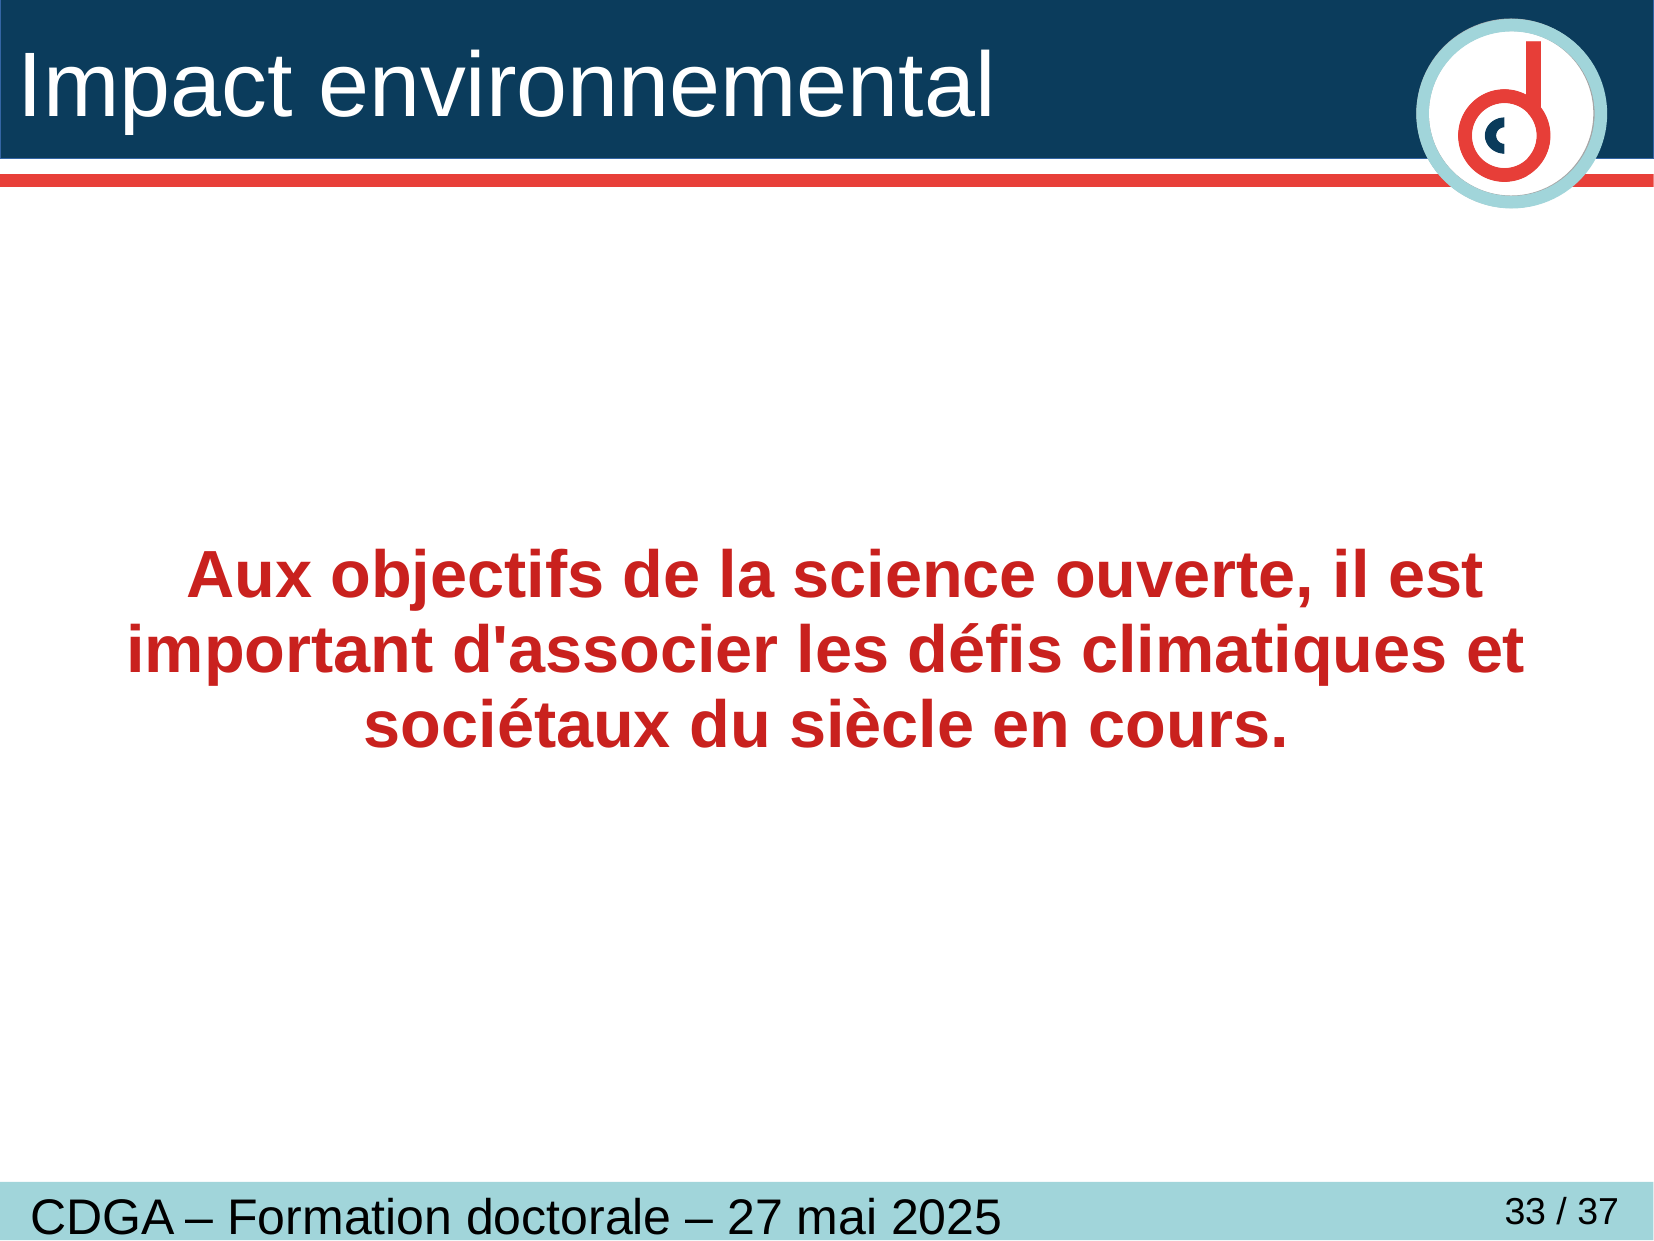

# Impact environnemental
 Aux objectifs de la science ouverte, il est important d'associer les défis climatiques et sociétaux du siècle en cours.